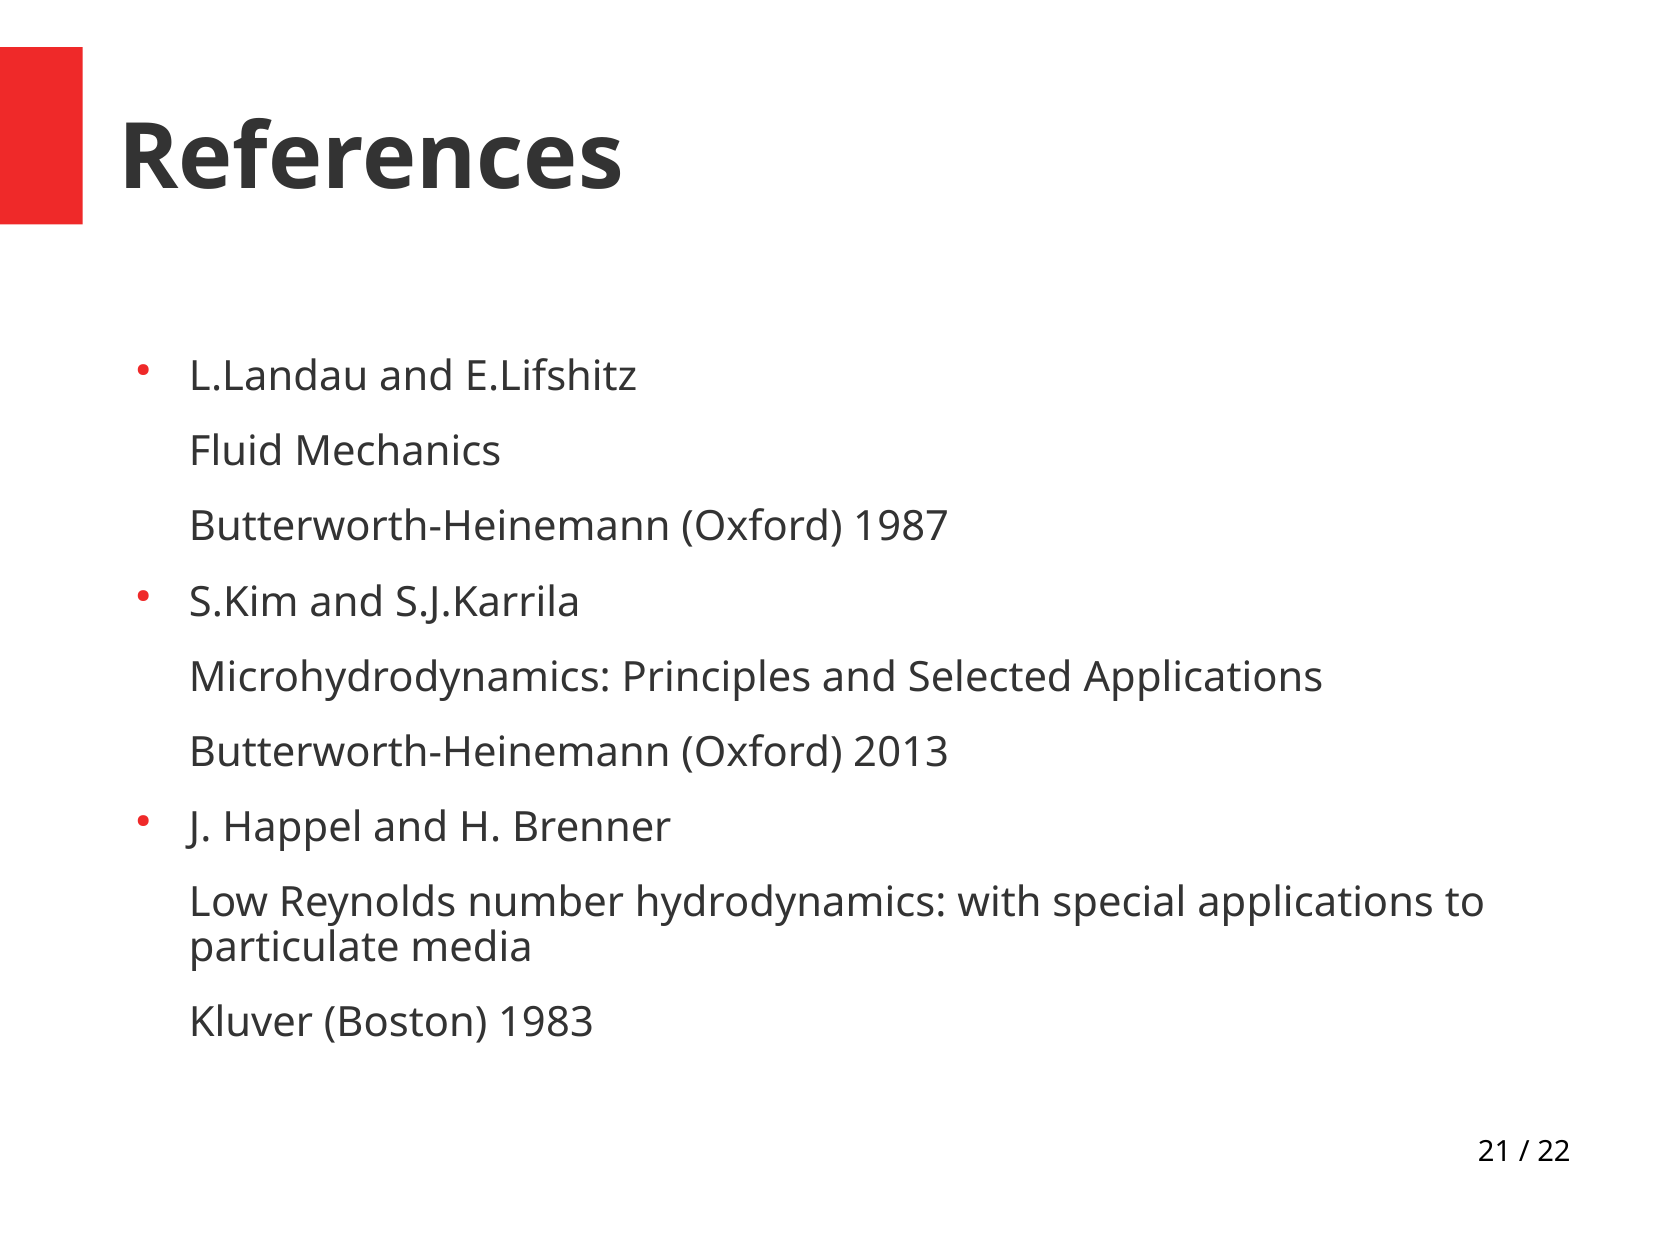

# References
L.Landau and E.Lifshitz
Fluid Mechanics
Butterworth-Heinemann (Oxford) 1987
S.Kim and S.J.Karrila
Microhydrodynamics: Principles and Selected Applications
Butterworth-Heinemann (Oxford) 2013
J. Happel and H. Brenner
Low Reynolds number hydrodynamics: with special applications to particulate media
Kluver (Boston) 1983
21